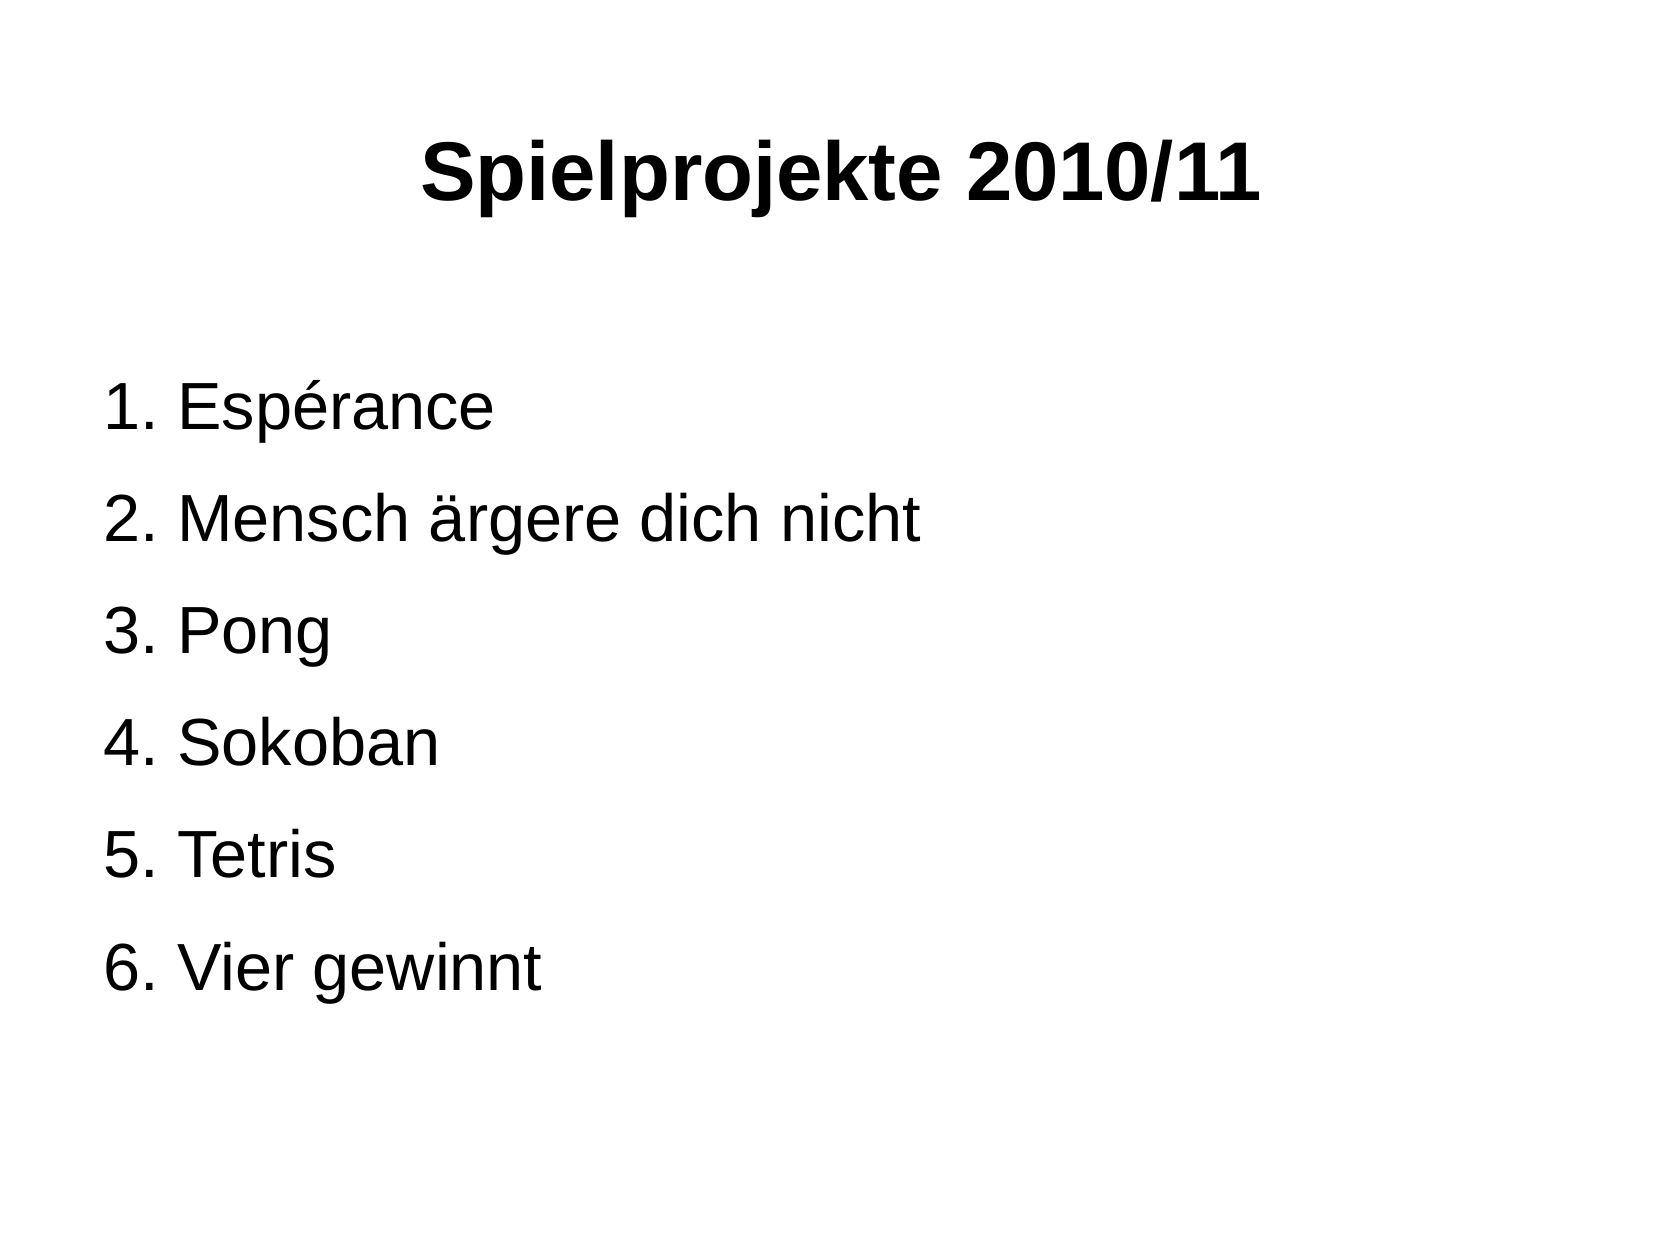

Spielprojekte 2010/11
Espérance
Mensch ärgere dich nicht
Pong
Sokoban
Tetris
Vier gewinnt